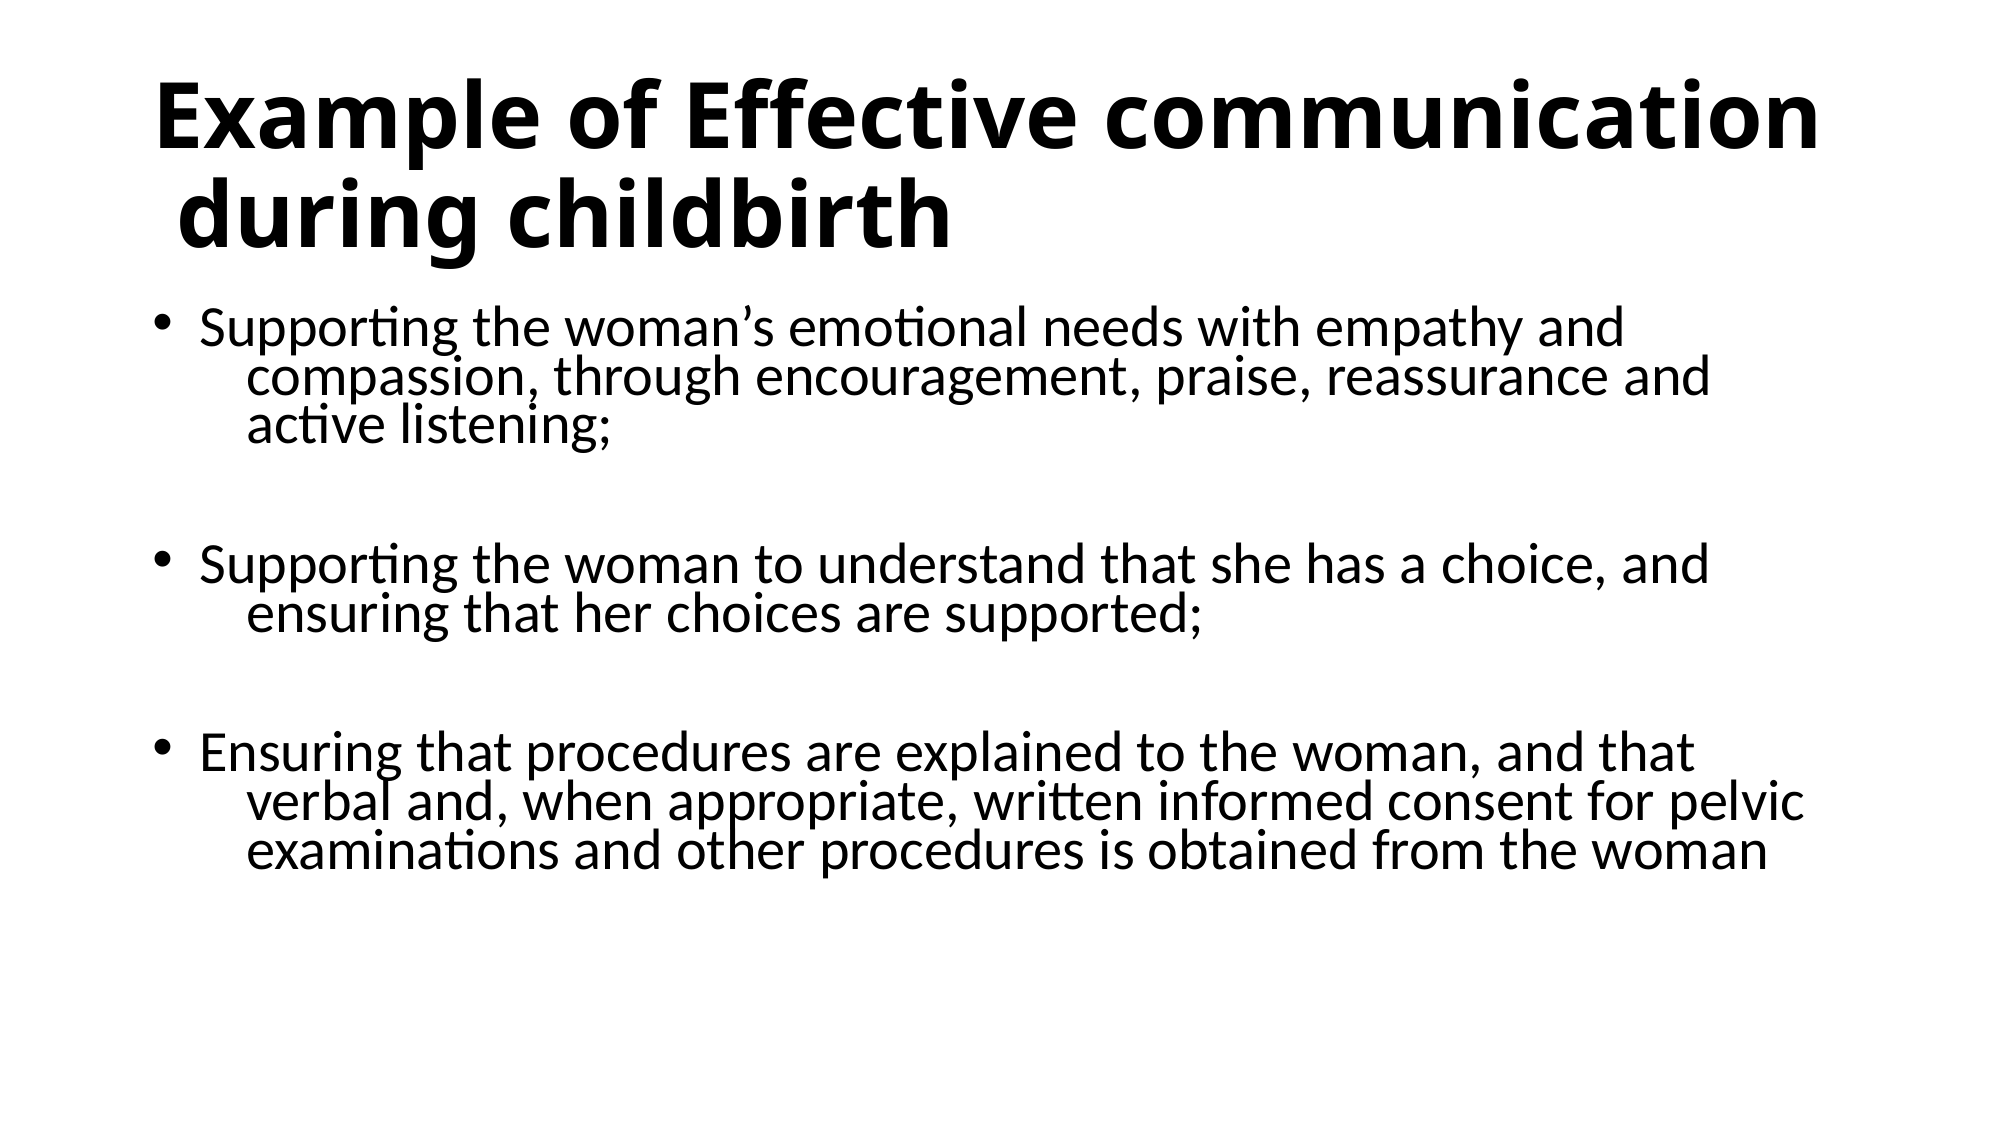

# Example of Effective communication during childbirth
Supporting the woman’s emotional needs with empathy and compassion, through encouragement, praise, reassurance and active listening;
Supporting the woman to understand that she has a choice, and ensuring that her choices are supported;
Ensuring that procedures are explained to the woman, and that verbal and, when appropriate, written informed consent for pelvic examinations and other procedures is obtained from the woman